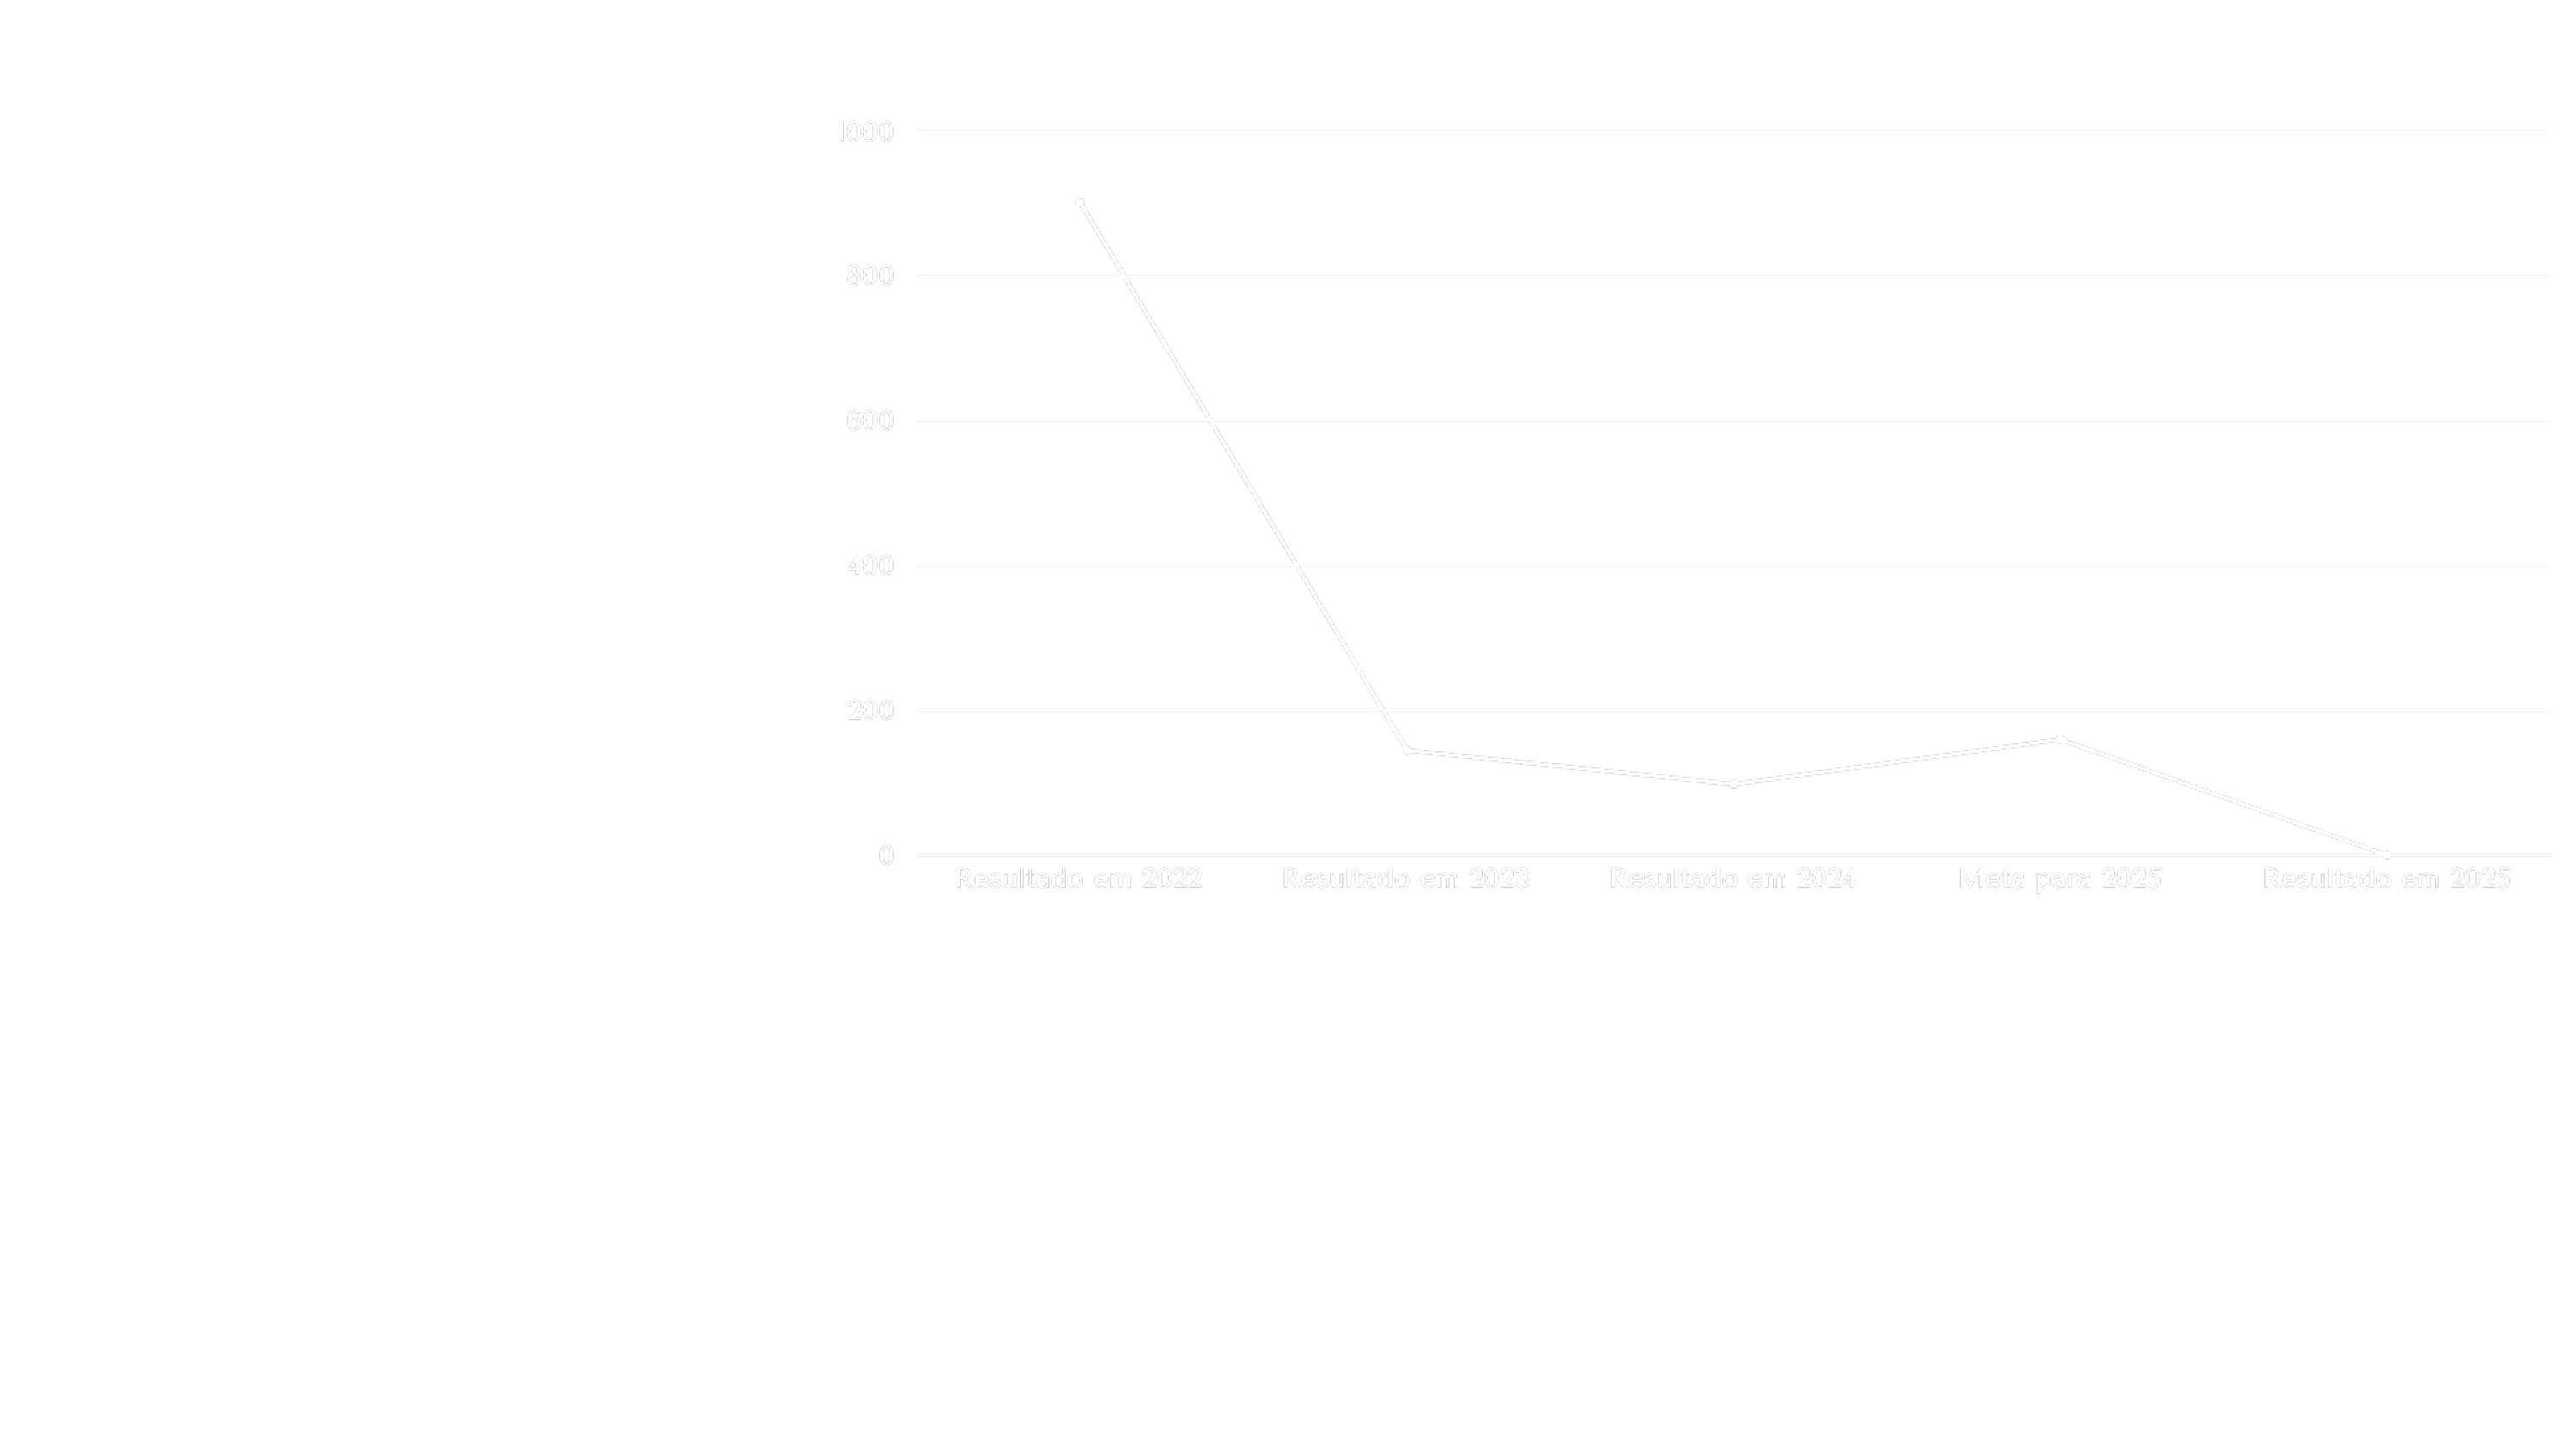

Indicador - Destinação de Resíduos de Lâmpadas – DLp
Unidade de medida: Unidades.
Definição da Meta Aumentar a correta destinação de resíduos sólidos às cooperativas em 5%
Resultado 2022 - 902
Resultado 2023 - 145
Resultado em 2024 - 98
Meta para 2025 - 160
Resultado em 2025 - 0